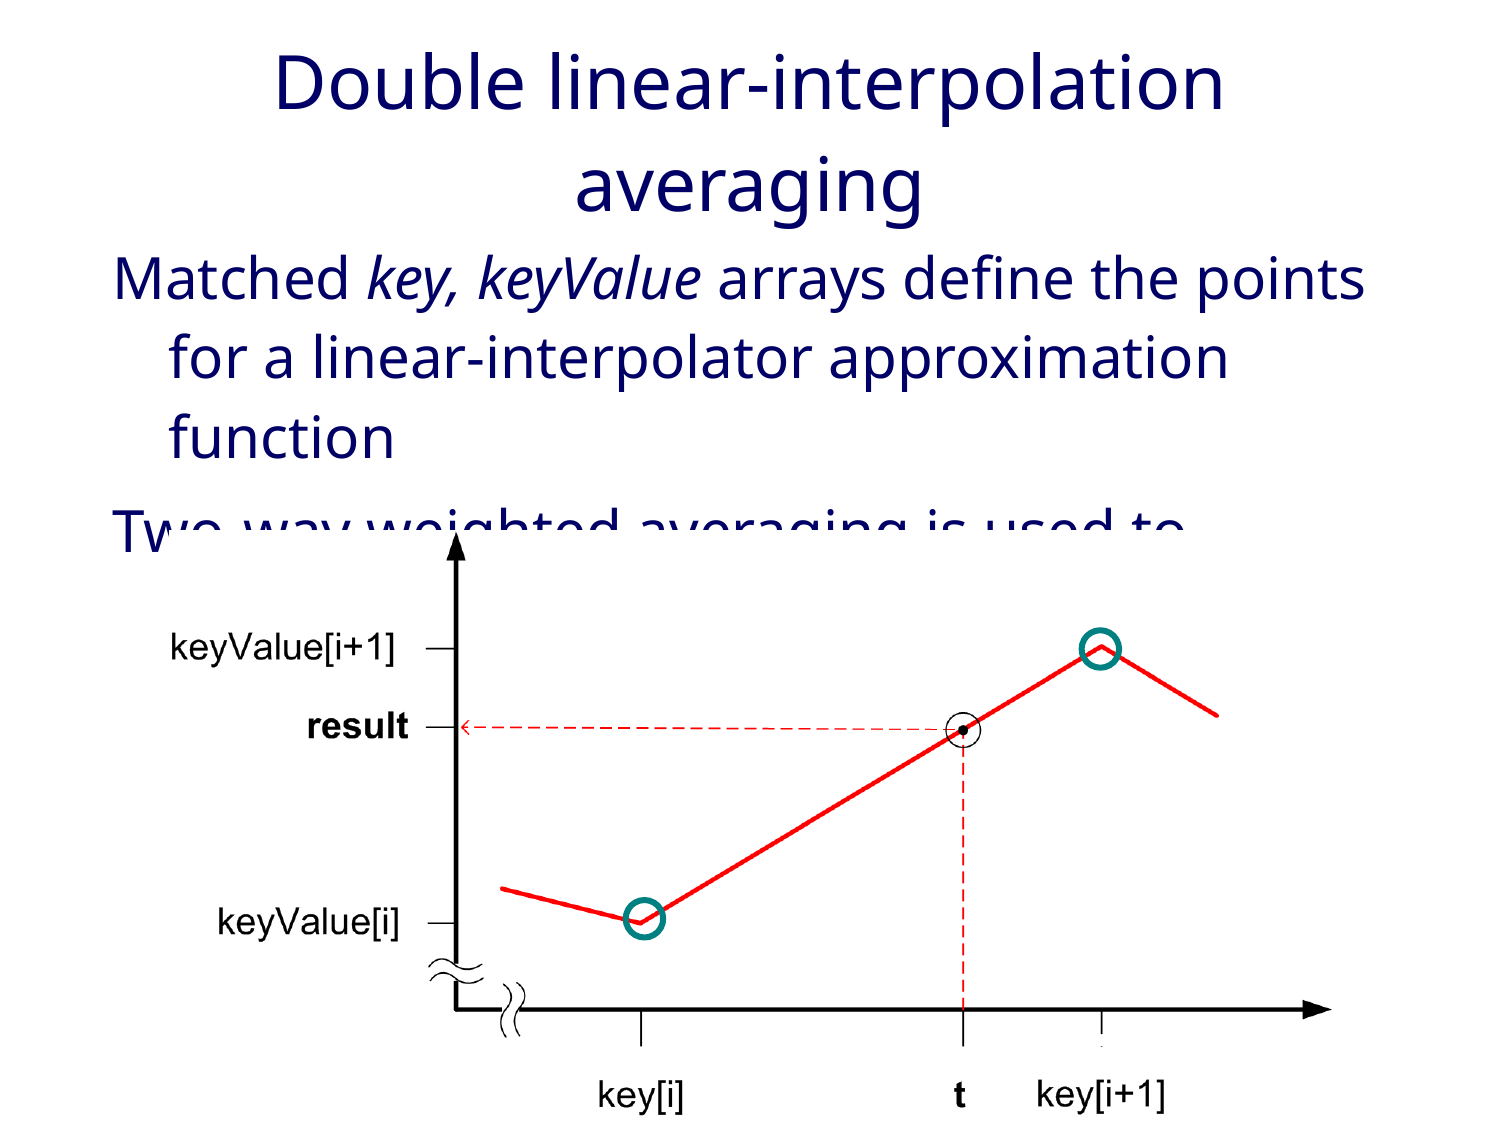

# Double linear-interpolation averaging
Matched key, keyValue arrays define the points for a linear-interpolator approximation function
Two-way weighted averaging is used to compute interpolated-input, interpolated-output results